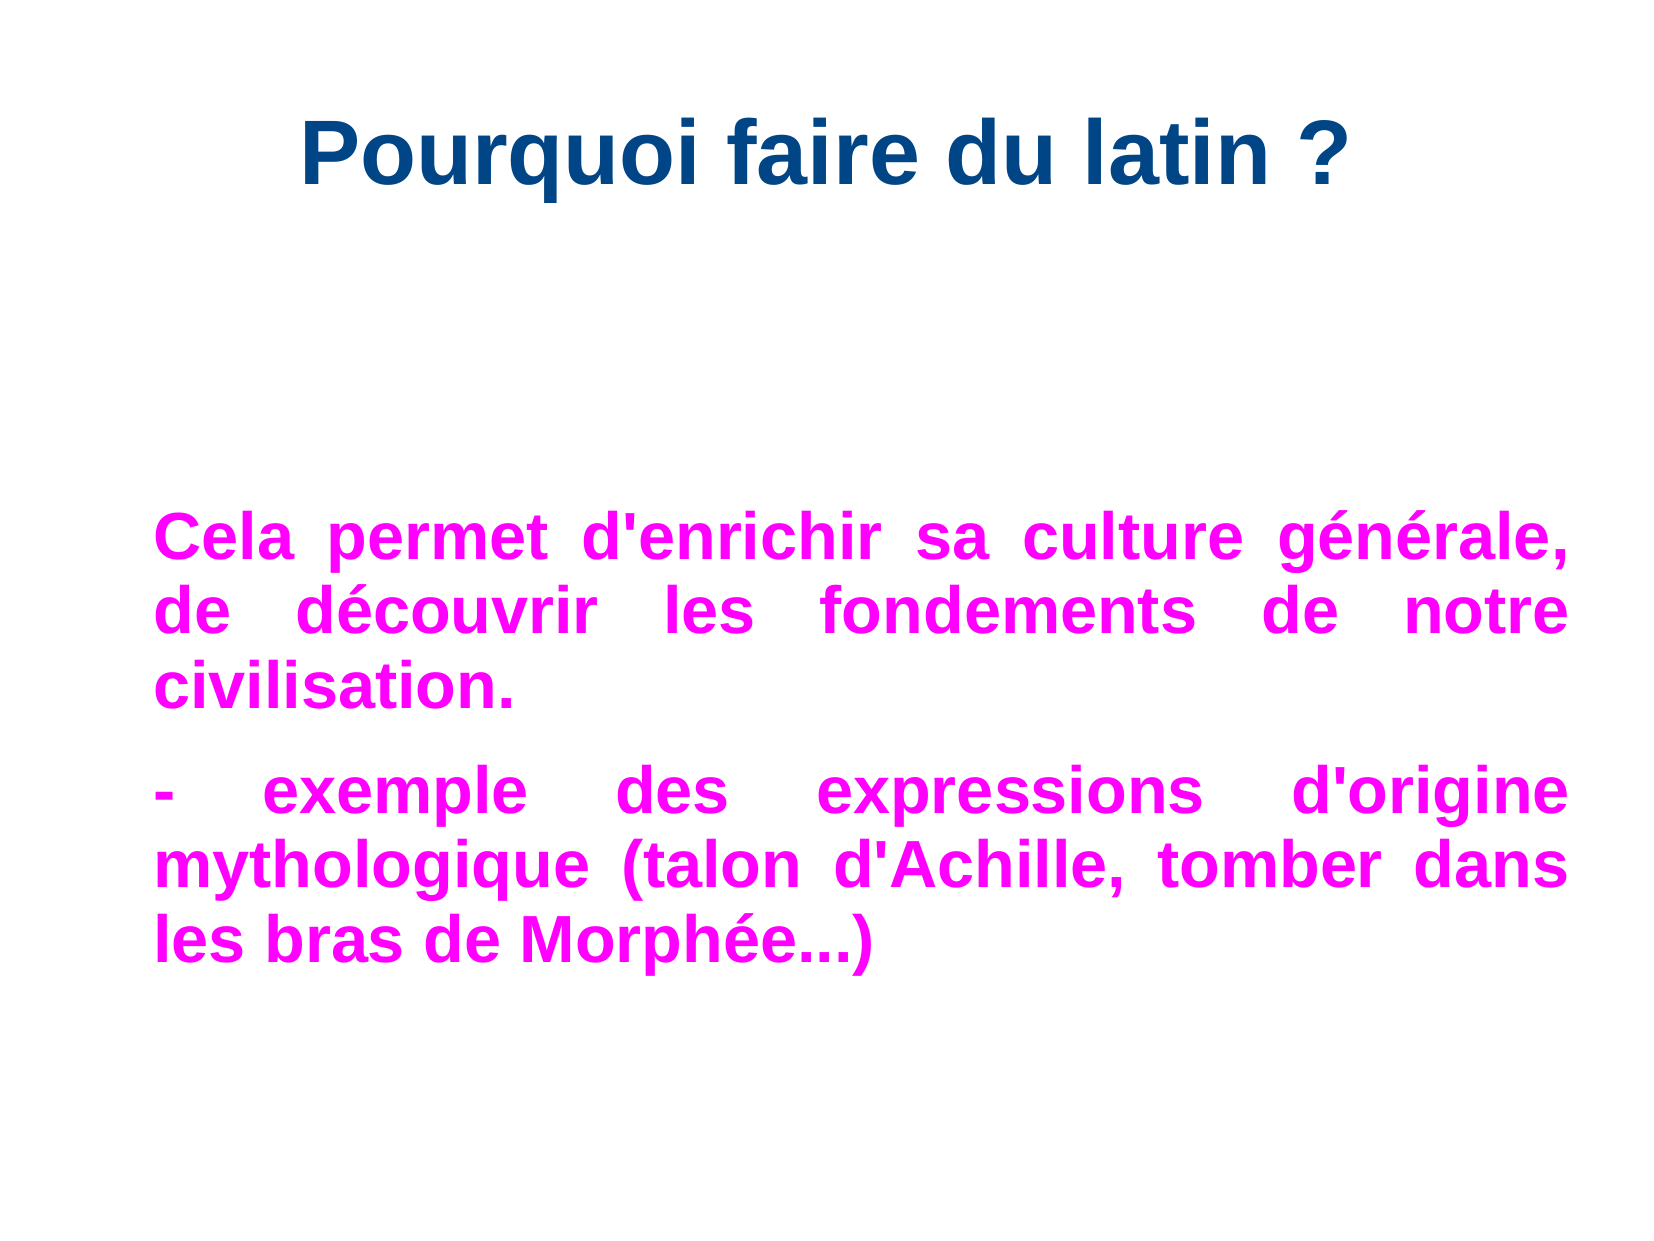

# Pourquoi faire du latin ?
Cela permet d'enrichir sa culture générale, de découvrir les fondements de notre civilisation.
- exemple des expressions d'origine mythologique (talon d'Achille, tomber dans les bras de Morphée...)